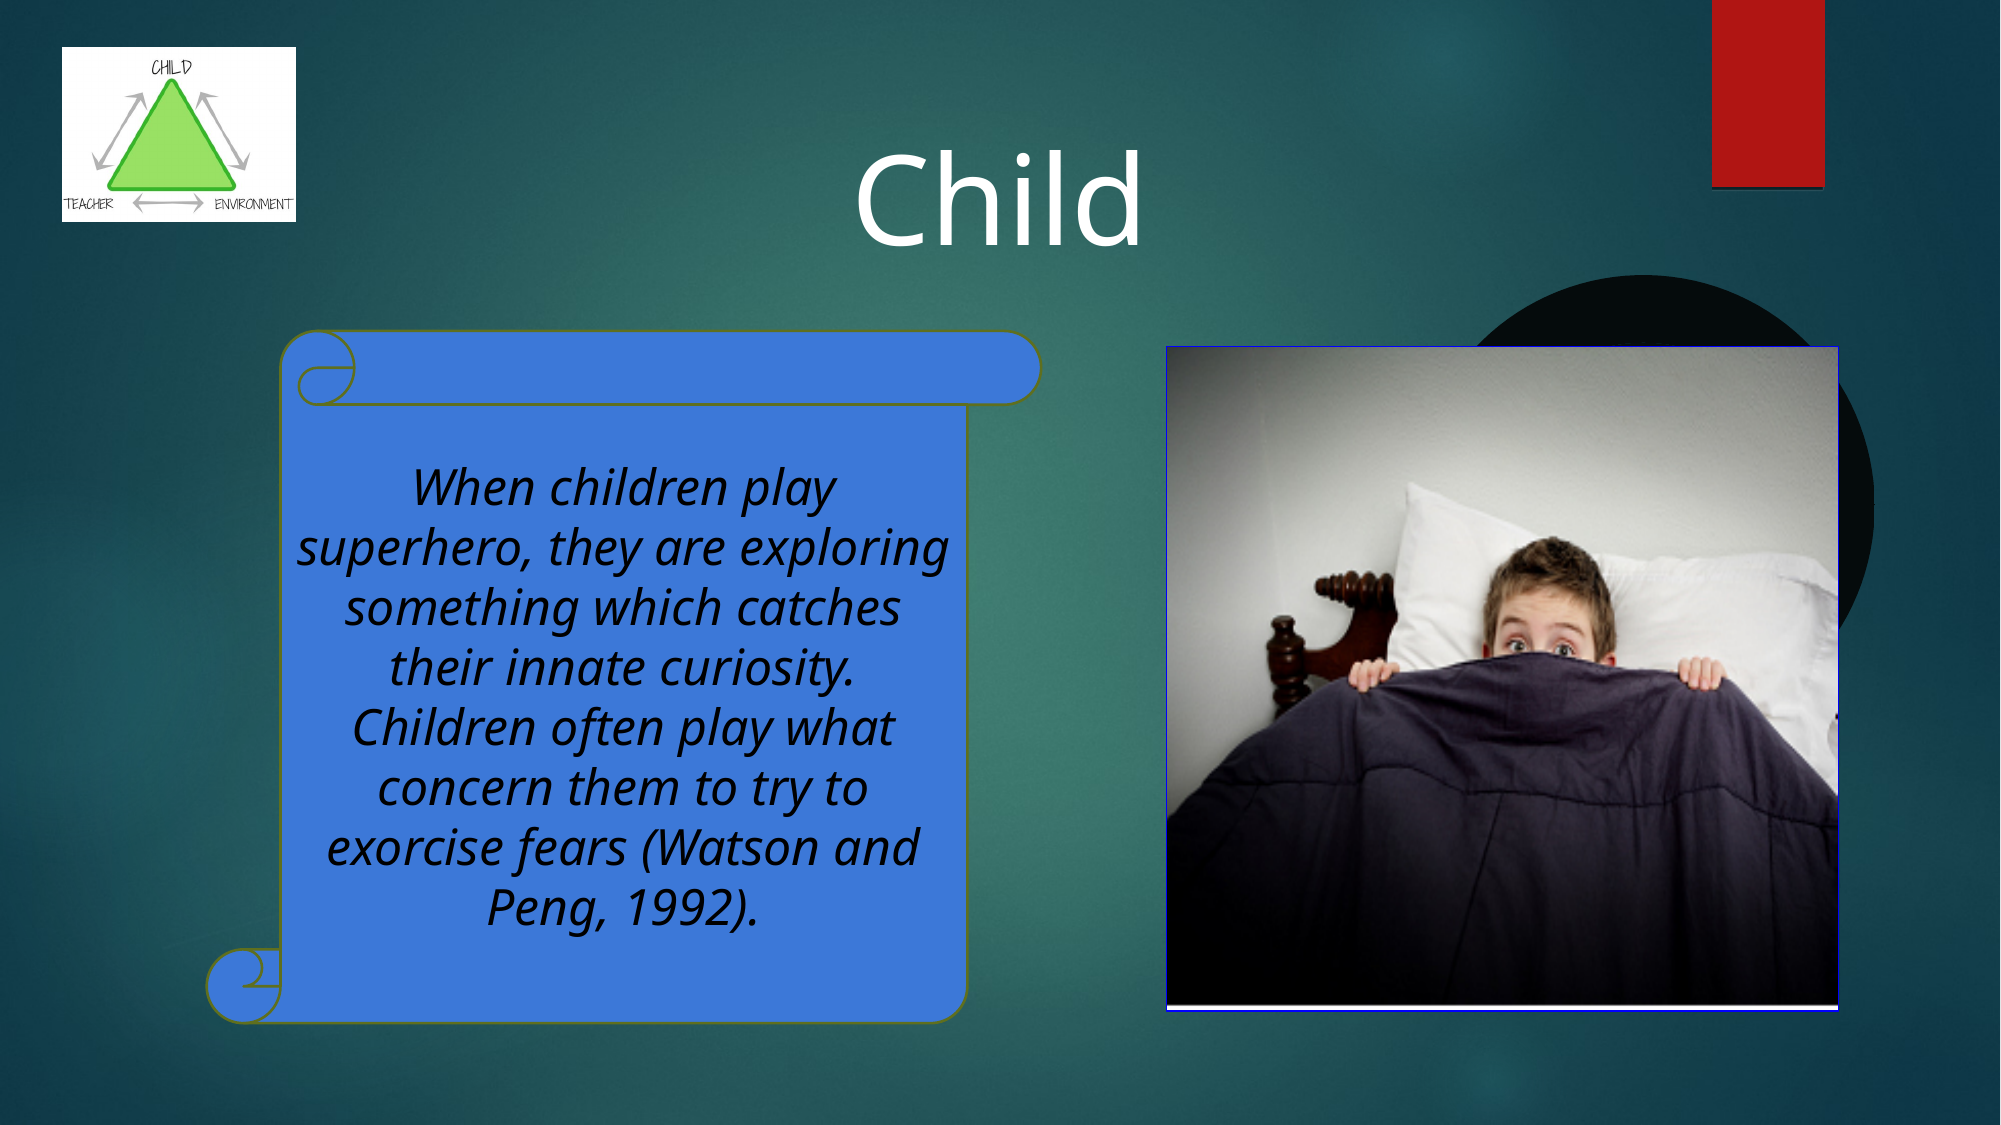

Child
When children play superhero, they are exploring something which catches their innate curiosity. Children often play what concern them to try to exorcise fears (Watson and Peng, 1992).